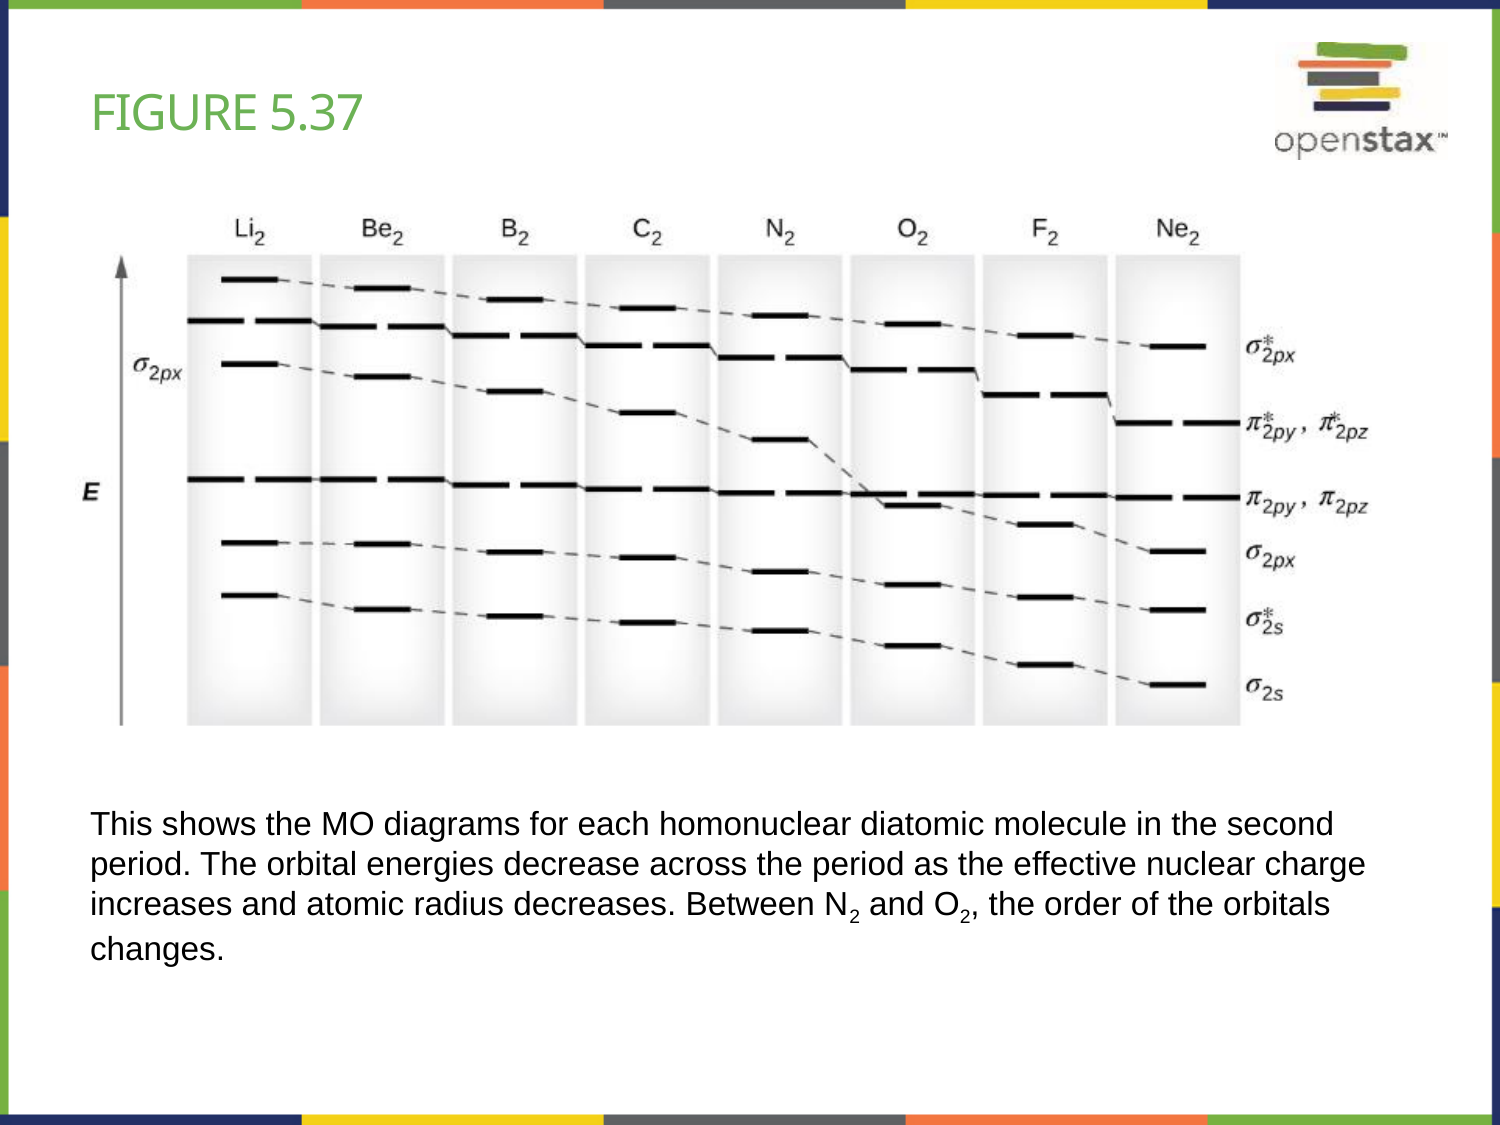

# Figure 5.37
This shows the MO diagrams for each homonuclear diatomic molecule in the second period. The orbital energies decrease across the period as the effective nuclear charge increases and atomic radius decreases. Between N2 and O2, the order of the orbitals changes.